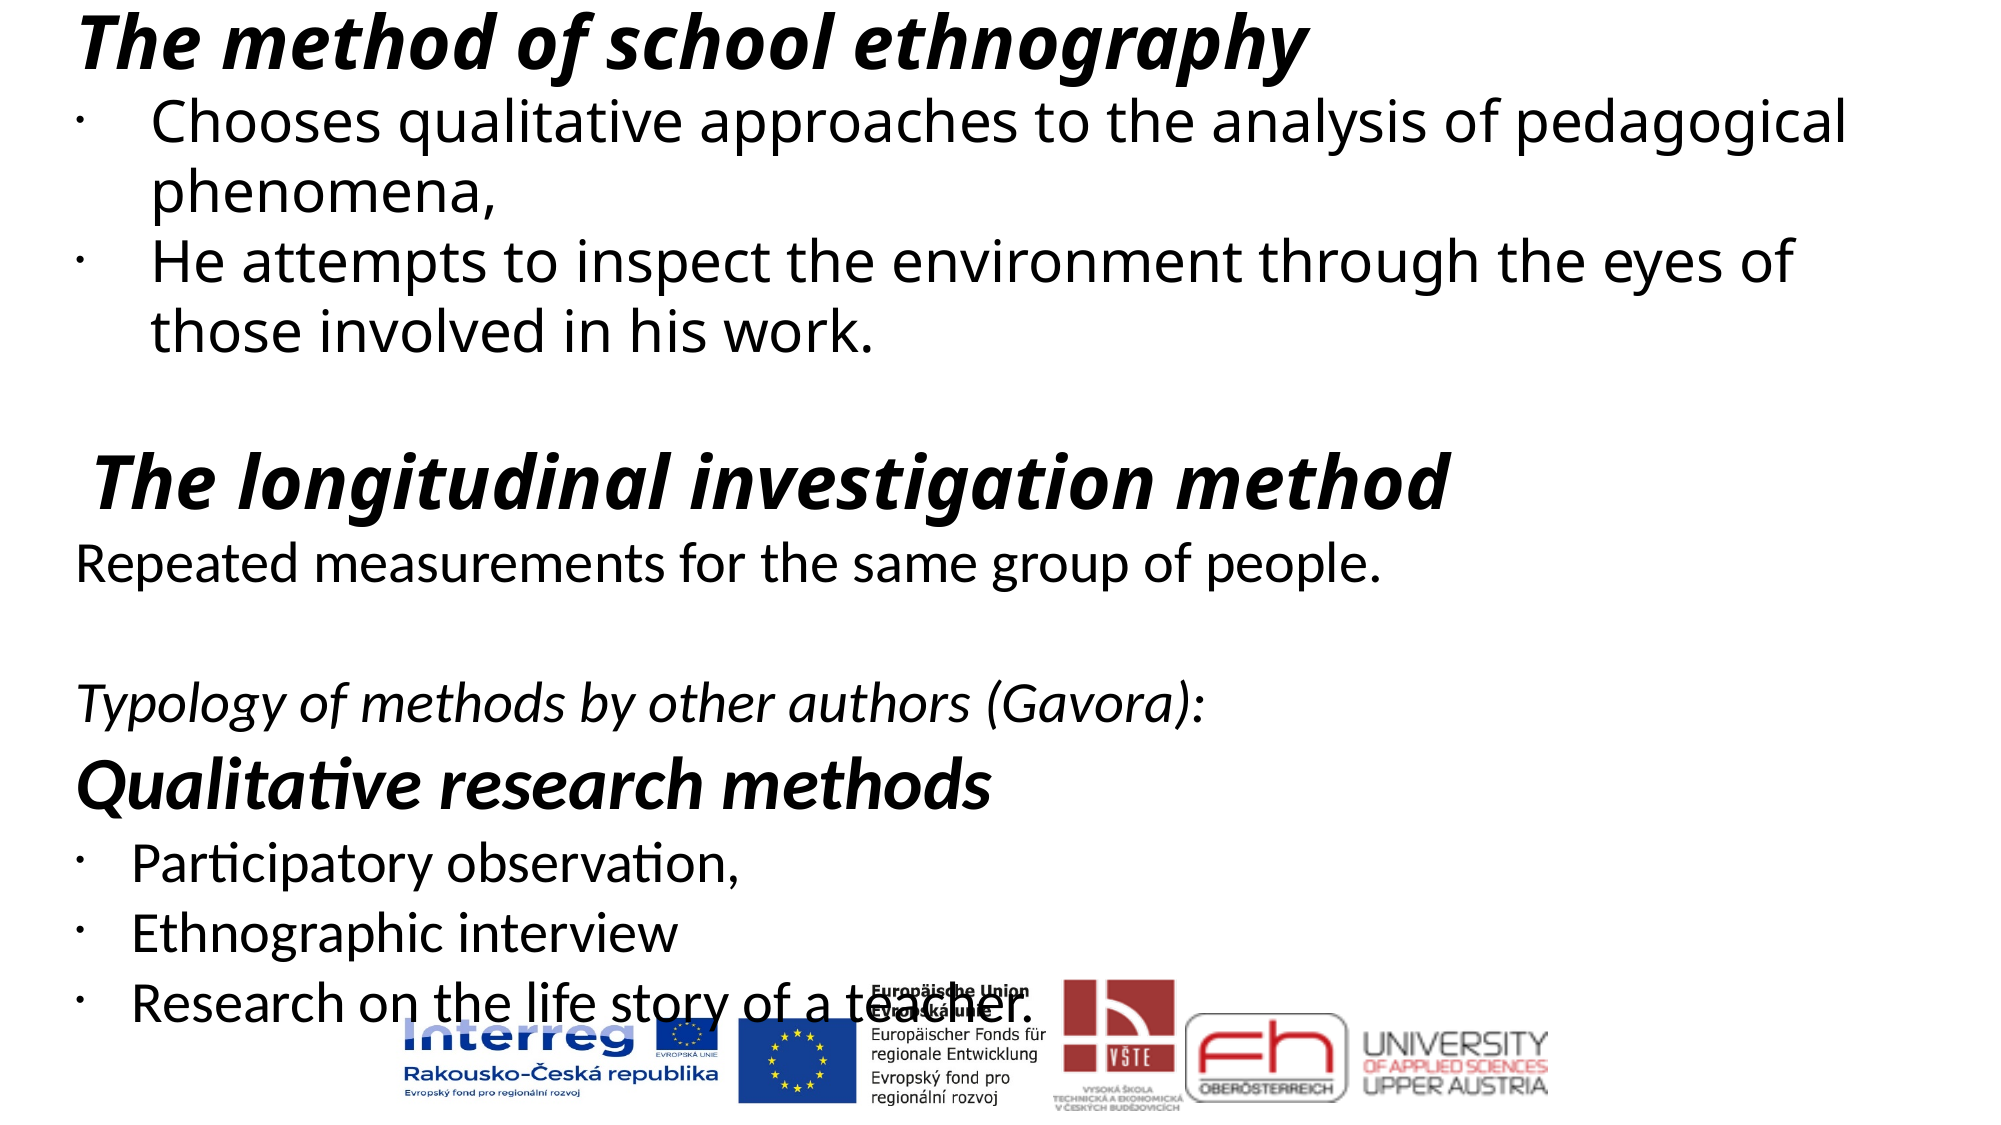

The method of school ethnography
Chooses qualitative approaches to the analysis of pedagogical phenomena,
He attempts to inspect the environment through the eyes of those involved in his work.
 The longitudinal investigation method
Repeated measurements for the same group of people.
Typology of methods by other authors (Gavora):
Qualitative research methods
Participatory observation,
Ethnographic interview
Research on the life story of a teacher.
#